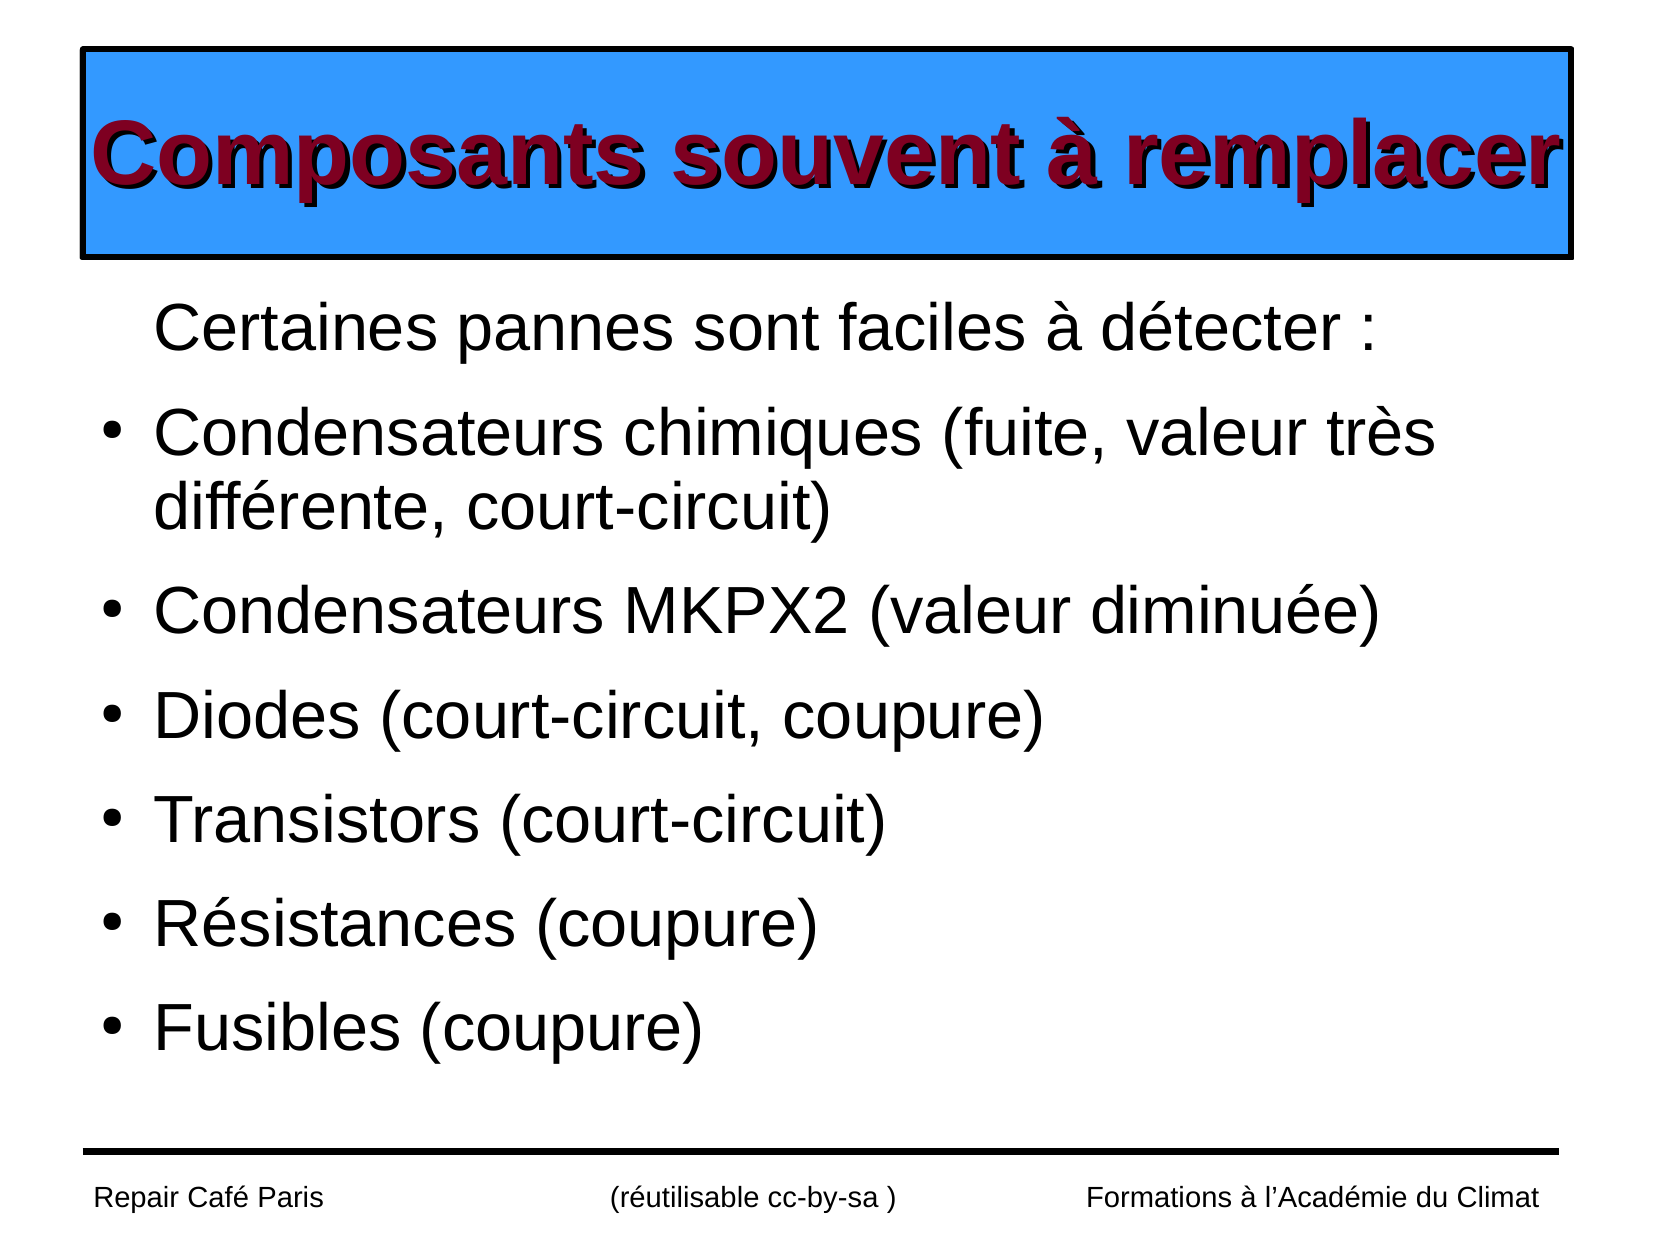

# Composants souvent à remplacer
Certaines pannes sont faciles à détecter :
Condensateurs chimiques (fuite, valeur très différente, court-circuit)
Condensateurs MKPX2 (valeur diminuée)
Diodes (court-circuit, coupure)
Transistors (court-circuit)
Résistances (coupure)
Fusibles (coupure)